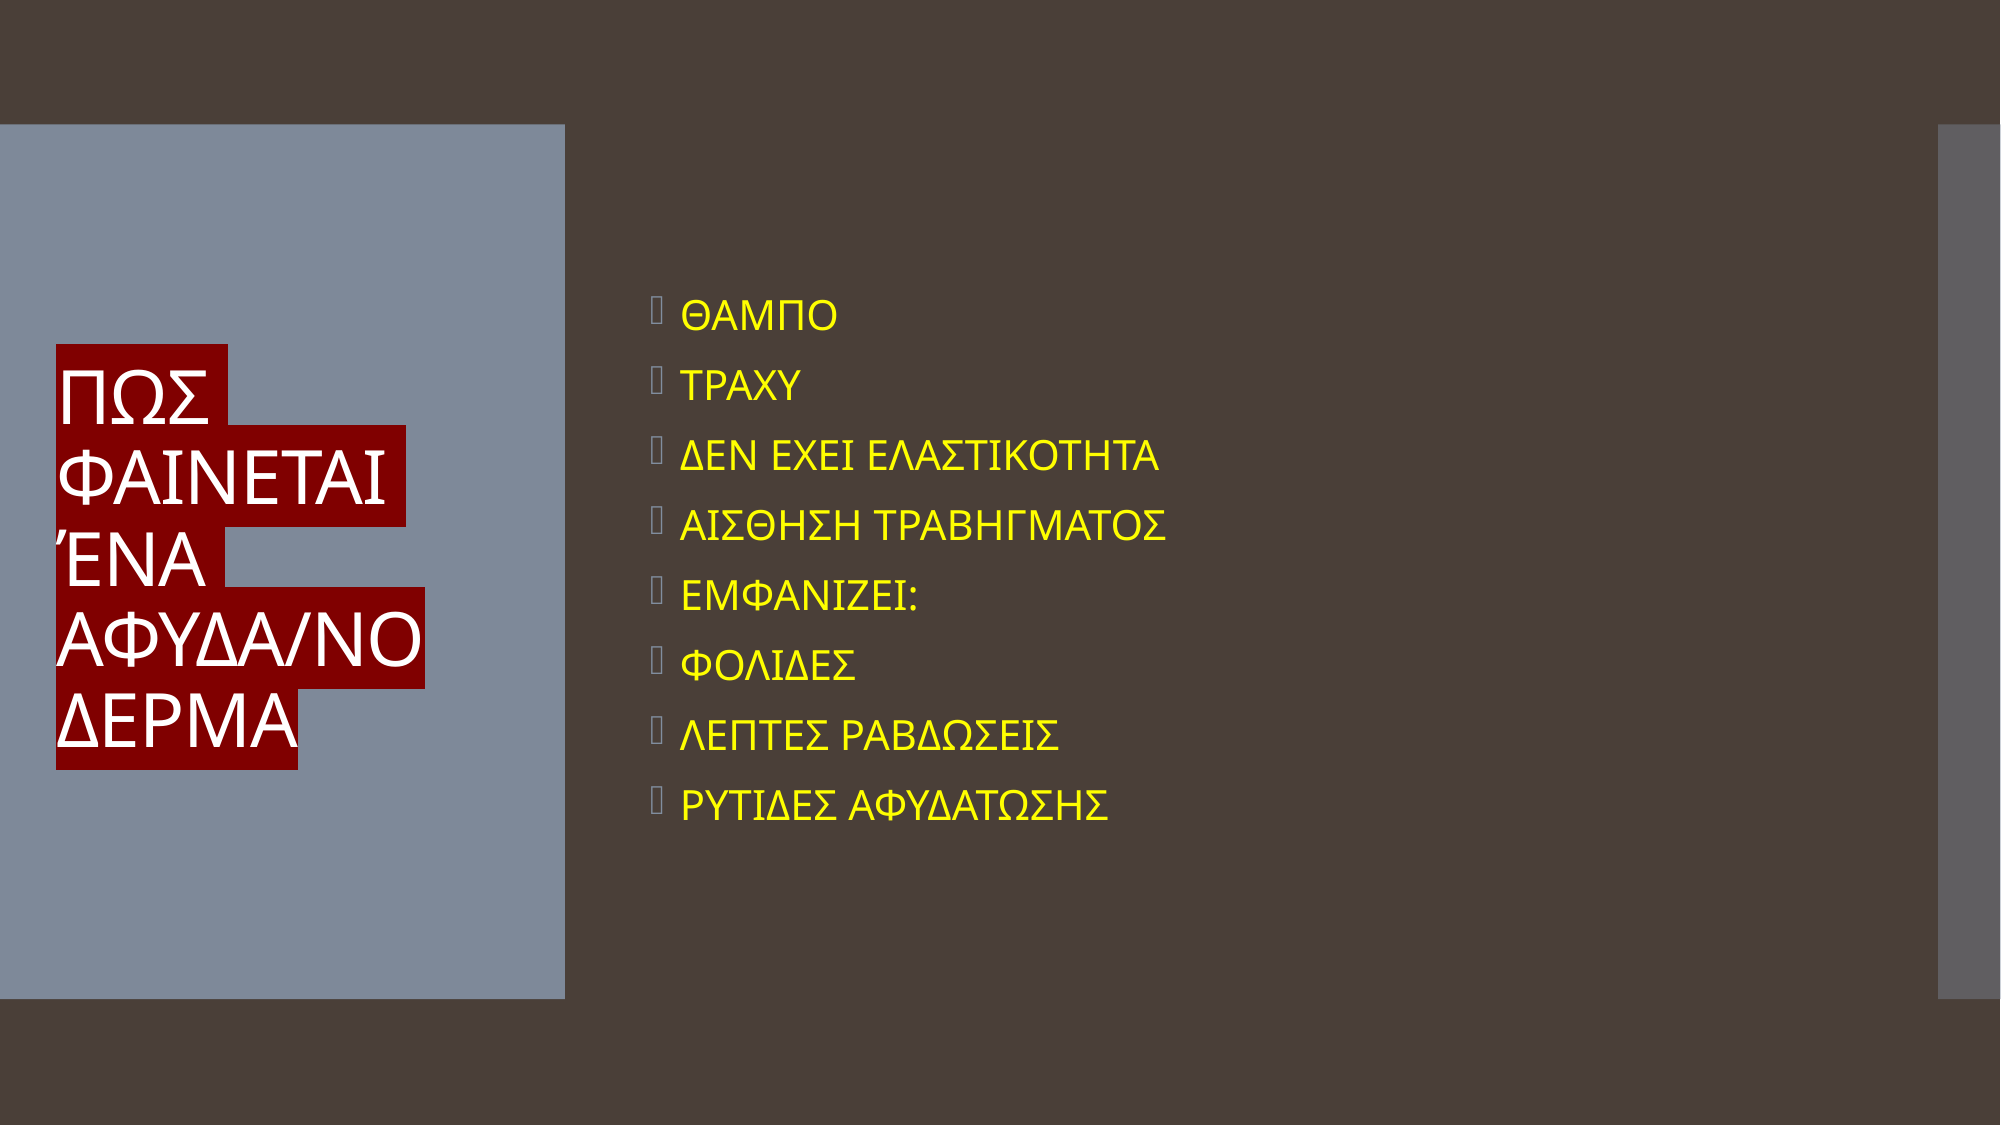

ΘΑΜΠΟ
ΤΡΑΧΥ
ΔΕΝ ΕΧΕΙ ΕΛΑΣΤΙΚΟΤΗΤΑ
ΑΙΣΘΗΣΗ ΤΡΑΒΗΓΜΑΤΟΣ
ΕΜΦΑΝΙΖΕΙ:
ΦΟΛΙΔΕΣ
ΛΕΠΤΕΣ ΡΑΒΔΩΣΕΙΣ
ΡΥΤΙΔΕΣ ΑΦΥΔΑΤΩΣΗΣ
# ΠΩΣ ΦΑΙΝΕΤΑΙ ΈΝΑ ΑΦΥΔΑ/ΝΟ ΔΕΡΜΑ